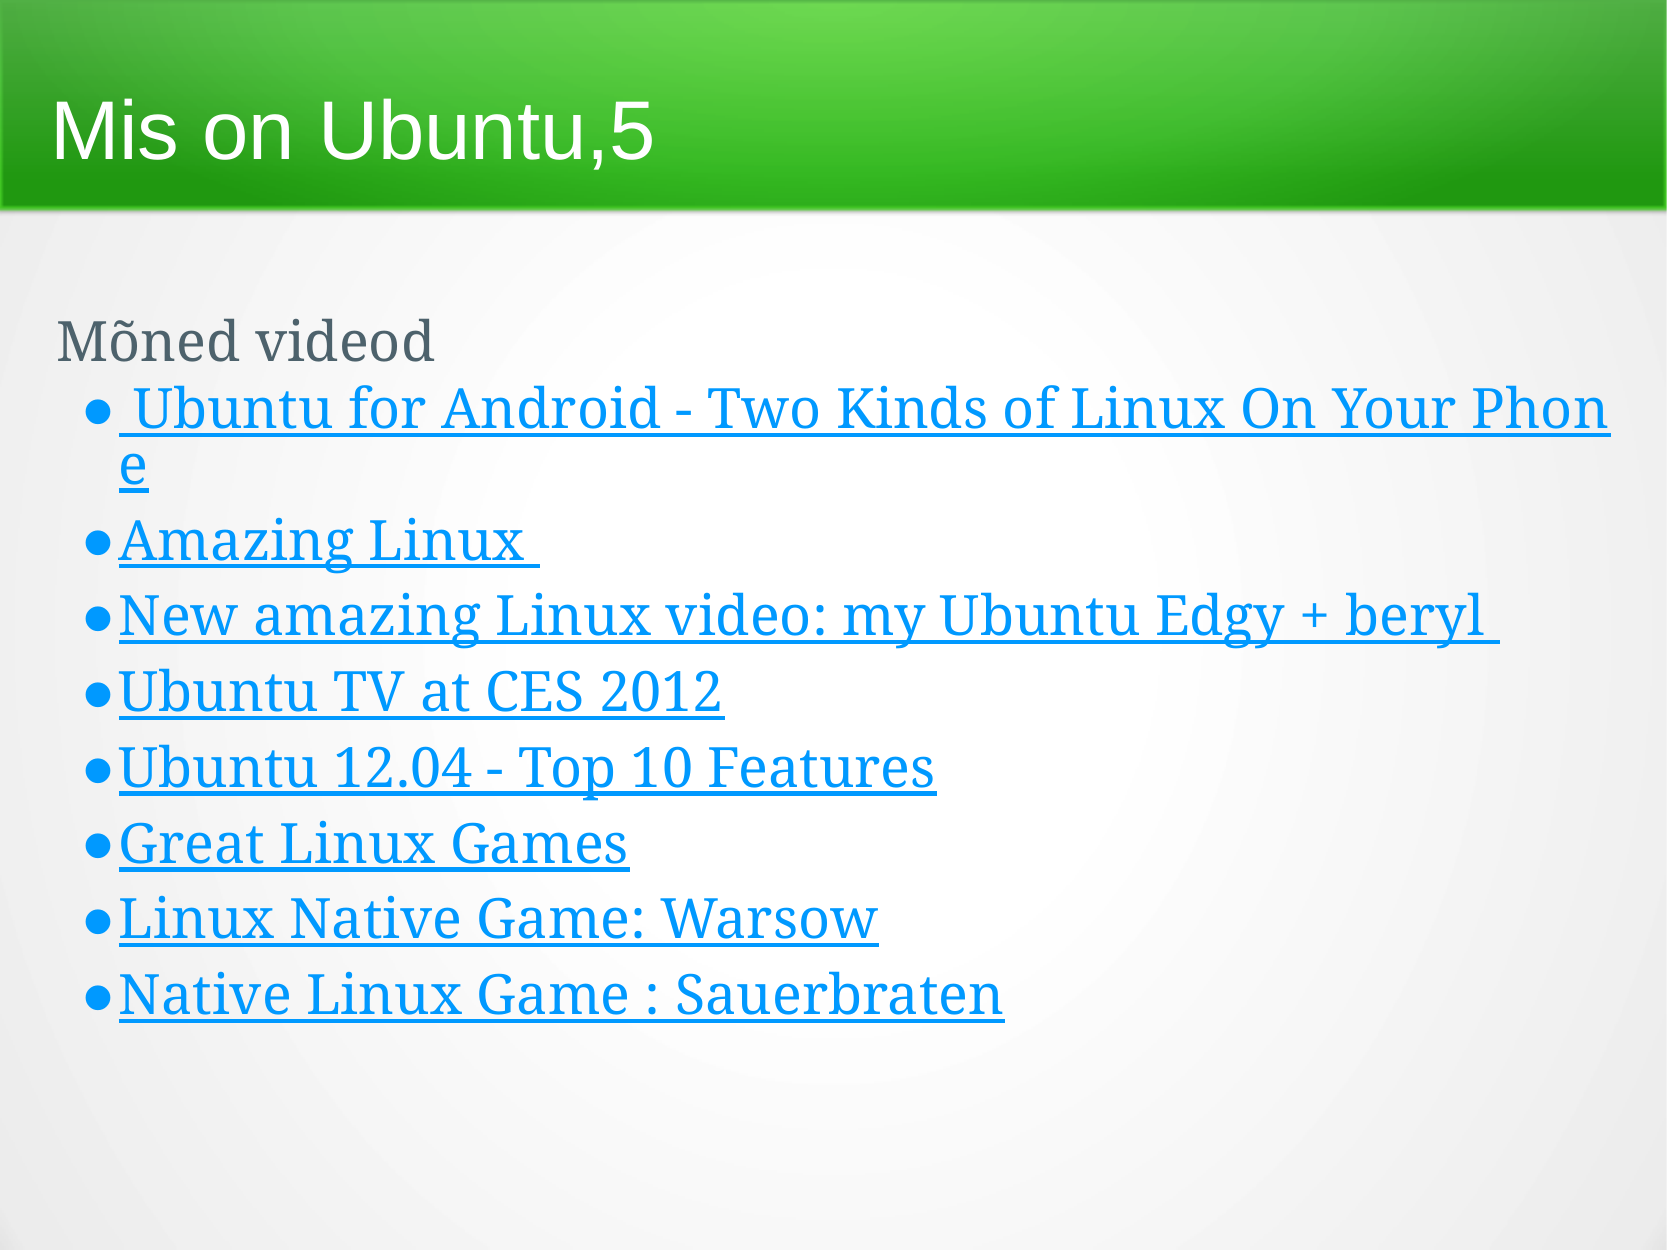

# Mis on Ubuntu,5
Mõned videod
 Ubuntu for Android - Two Kinds of Linux On Your Phone
Amazing Linux
New amazing Linux video: my Ubuntu Edgy + beryl
Ubuntu TV at CES 2012
Ubuntu 12.04 - Top 10 Features
Great Linux Games
Linux Native Game: Warsow
Native Linux Game : Sauerbraten